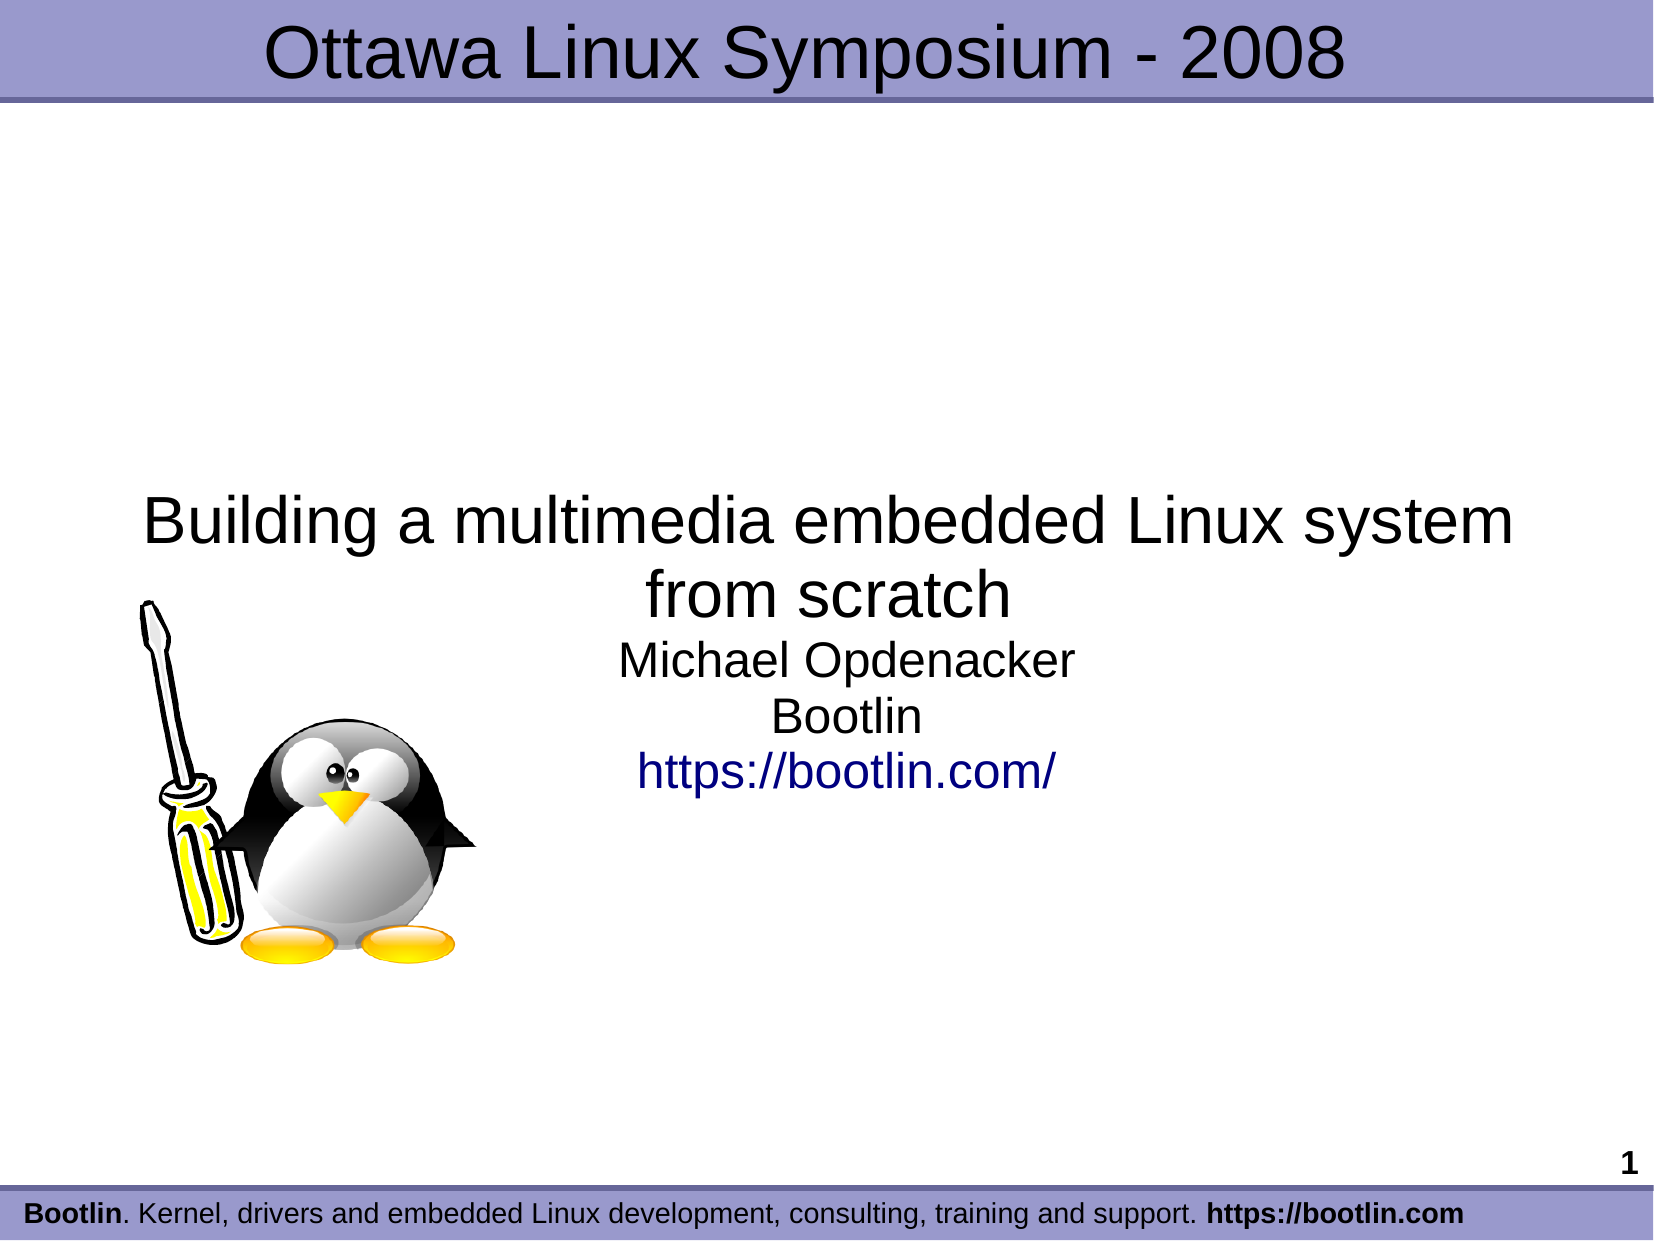

# Ottawa Linux Symposium - 2008
Building a multimedia embedded Linux system
from scratch
Michael Opdenacker
Bootlin
https://bootlin.com/